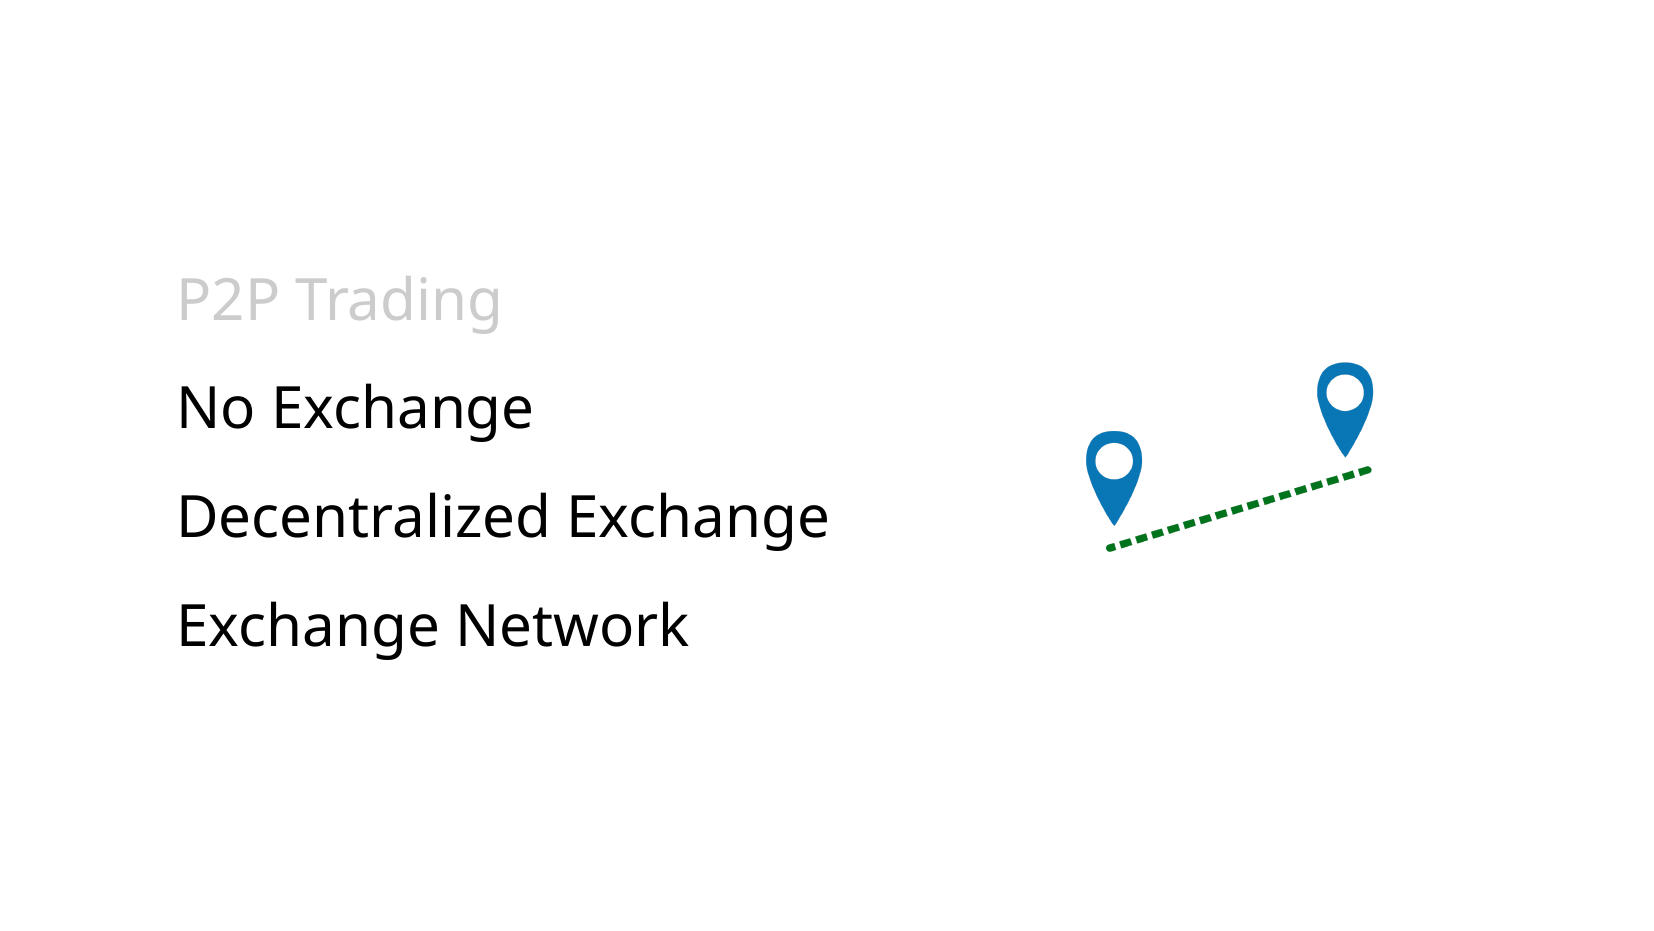

# P2P Trading
No Exchange
Decentralized Exchange
Exchange Network